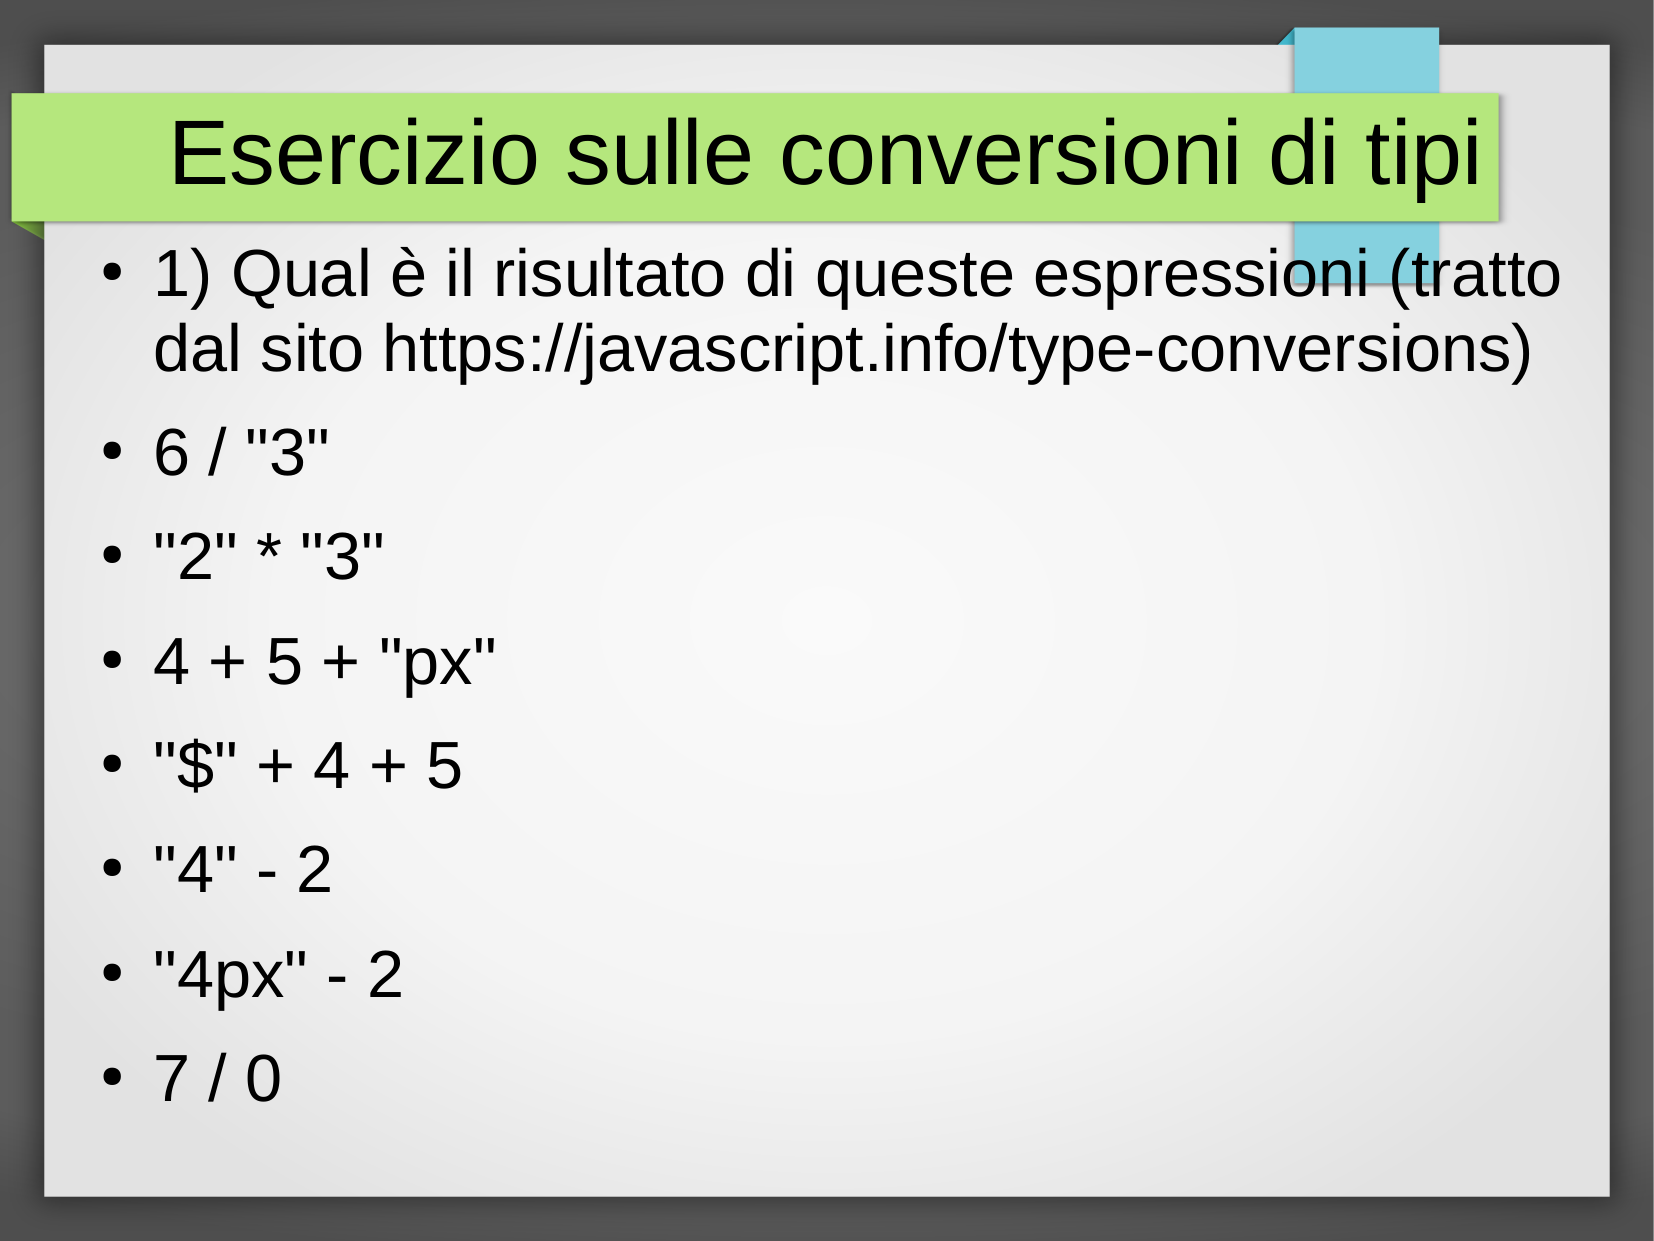

# Esercizio sulle conversioni di tipi
1) Qual è il risultato di queste espressioni (tratto dal sito https://javascript.info/type-conversions)
6 / "3"
"2" * "3"
4 + 5 + "px"
"$" + 4 + 5
"4" - 2
"4px" - 2
7 / 0